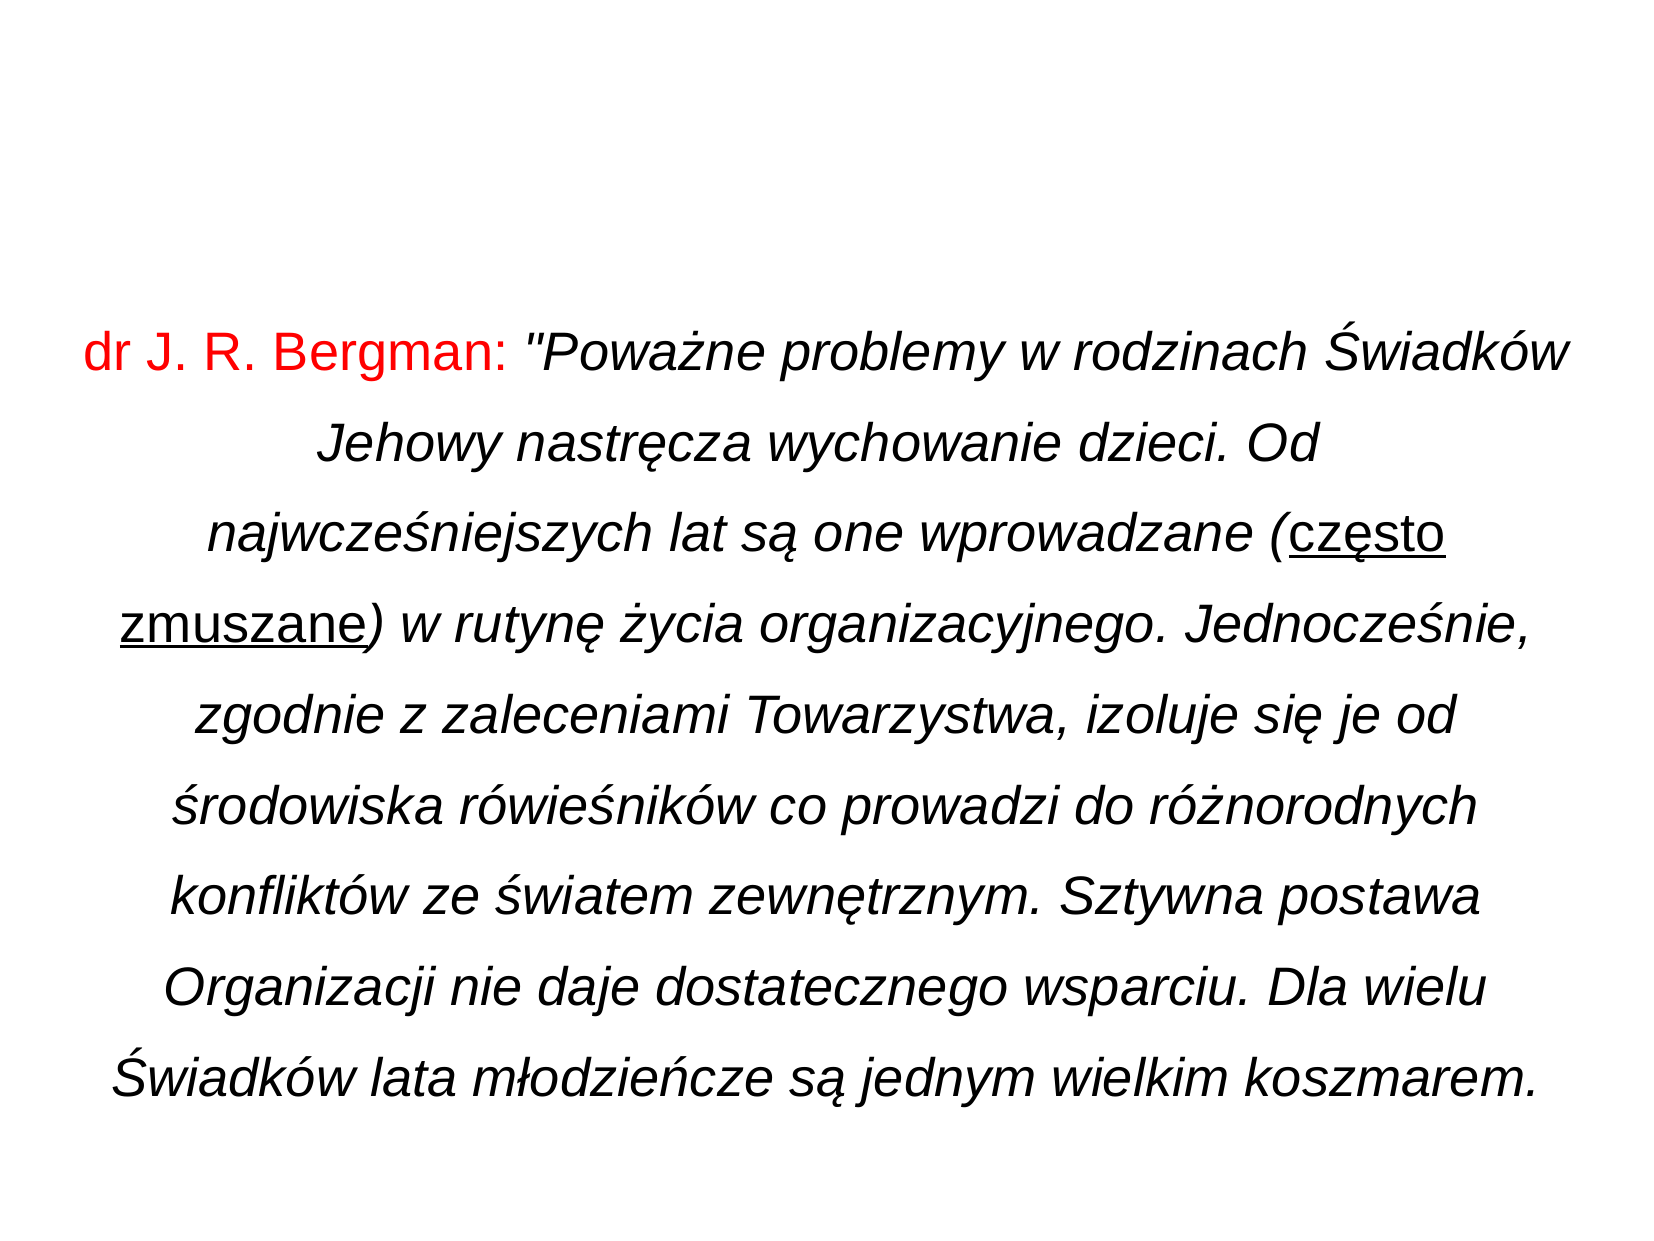

#
dr J. R. Bergman: "Poważne problemy w rodzinach Świadków Jehowy nastręcza wychowanie dzieci. Od
najwcześniejszych lat są one wprowadzane (często zmuszane) w rutynę życia organizacyjnego. Jednocześnie, zgodnie z zaleceniami Towarzystwa, izoluje się je od środowiska rówieśników co prowadzi do różnorodnych konfliktów ze światem zewnętrznym. Sztywna postawa Organizacji nie daje dostatecznego wsparciu. Dla wielu Świadków lata młodzieńcze są jednym wielkim koszmarem.